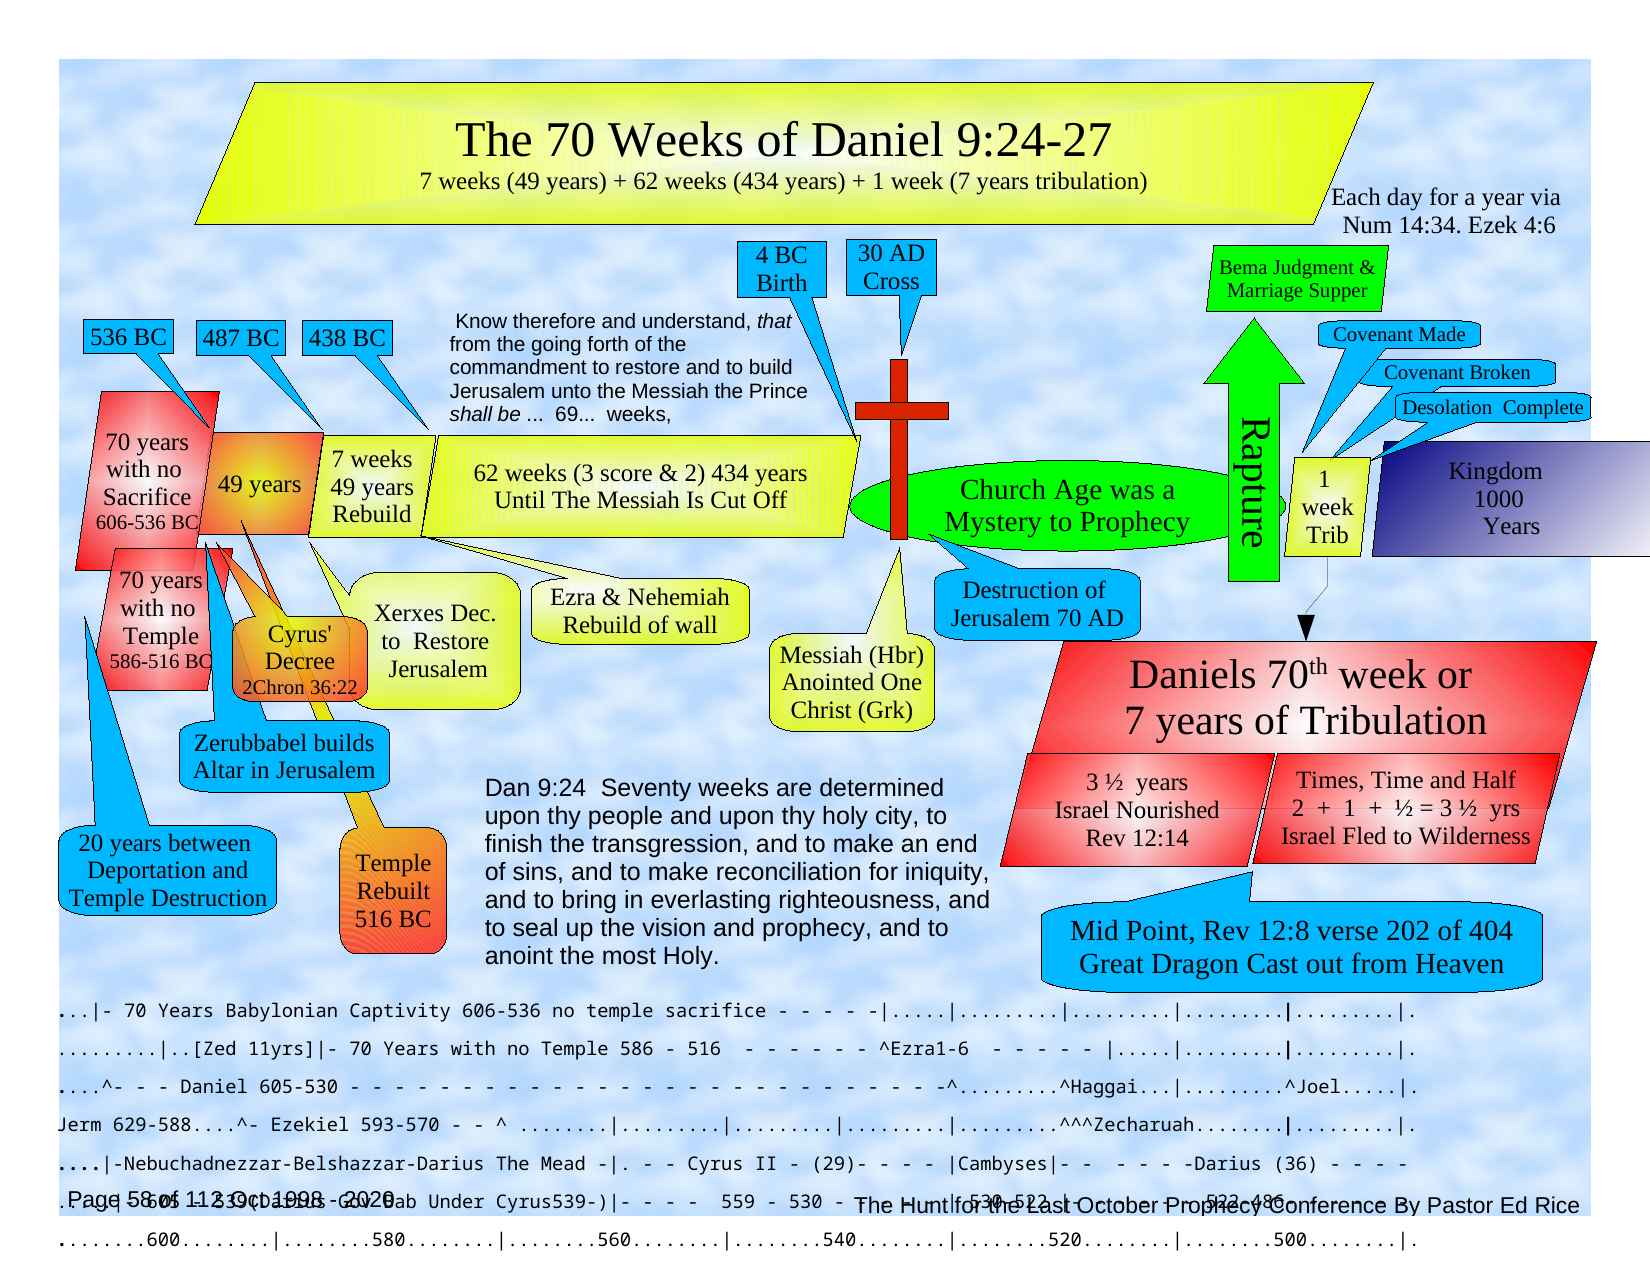

The 70 Weeks of Daniel 9:24-27
7 weeks (49 years) + 62 weeks (434 years) + 1 week (7 years tribulation)
Each day for a year via
 Num 14:34. Ezek 4:6
30 AD
Cross
4 BC
Birth
Bema Judgment &
Marriage Supper
 Know therefore and understand, that from the going forth of the commandment to restore and to build Jerusalem unto the Messiah the Prince shall be ... 69... weeks,
536 BC
Covenant Made
487 BC
438 BC
Covenant Broken
70 years
with no
Sacrifice
606-536 BC
Desolation Complete
49 years
7 weeks
49 years
Rebuild
62 weeks (3 score & 2) 434 years
 Until The Messiah Is Cut Off
Kingdom
1000
Years
1
week
Trib
Church Age was a
Mystery to Prophecy
Rapture
70 years
with no
Temple
586-516 BC
Destruction of
Jerusalem 70 AD
Xerxes Dec.
to Restore
 Jerusalem
Ezra & Nehemiah
Rebuild of wall
Cyrus'
Decree
2Chron 36:22
Messiah (Hbr)
Anointed One
Christ (Grk)
Daniels 70th week or
7 years of Tribulation
Zerubbabel builds
Altar in Jerusalem
Times, Time and Half
2 + 1 + ½ = 3 ½ yrs
Israel Fled to Wilderness
3 ½ years
Israel Nourished
Rev 12:14
Dan 9:24 Seventy weeks are determined upon thy people and upon thy holy city, to finish the transgression, and to make an end of sins, and to make reconciliation for iniquity, and to bring in everlasting righteousness, and to seal up the vision and prophecy, and to anoint the most Holy.
20 years between
Deportation and
Temple Destruction
Temple
 Rebuilt
516 BC
Mid Point, Rev 12:8 verse 202 of 404
Great Dragon Cast out from Heaven
...|- 70 Years Babylonian Captivity 606-536 no temple sacrifice - - - - -|.....|.........|.........|.........|.........|.
.........|..[Zed 11yrs]|- 70 Years with no Temple 586 - 516 - - - - - - ^Ezra1-6 - - - - - |.....|.........|.........|.
....^- - - Daniel 605-530 - - - - - - - - - - - - - - - - - - - - - - - - - - -^.........^Haggai...|.........^Joel.....|.
Jerm 629-588....^- Ezekiel 593-570 - - ^ ........|.........|.........|.........|.........^^^Zecharuah........|.........|.
....|-Nebuchadnezzar-Belshazzar-Darius The Mead -|. - - Cyrus II - (29)- - - - |Cambyses|- - - - - -Darius (36) - - - -
.....|- 605 - 539(Darius Gov Bab Under Cyrus539-)|- - - - 559 - 530 - - - - - | 530-522 |- - - - - - 522-486- - - - - -
........600........|........580........|........560........|........540........|........520........|........500........|.